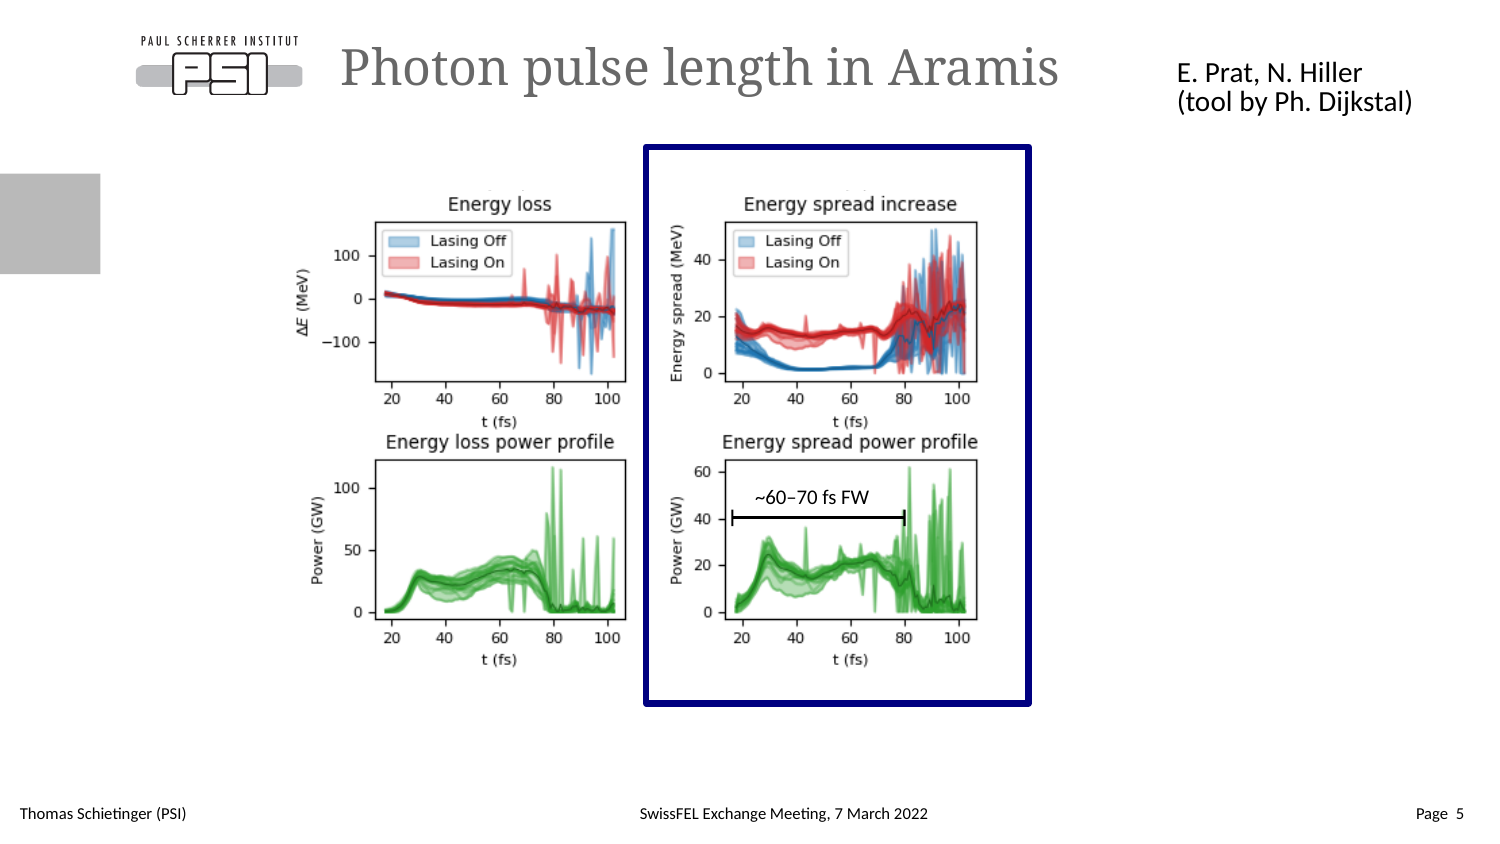

# Photon pulse length in Aramis
E. Prat, N. Hiller
(tool by Ph. Dijkstal)
~60–70 fs FW
Figure 1
J. Synchrotron Rad. (2016). 23, 869–873